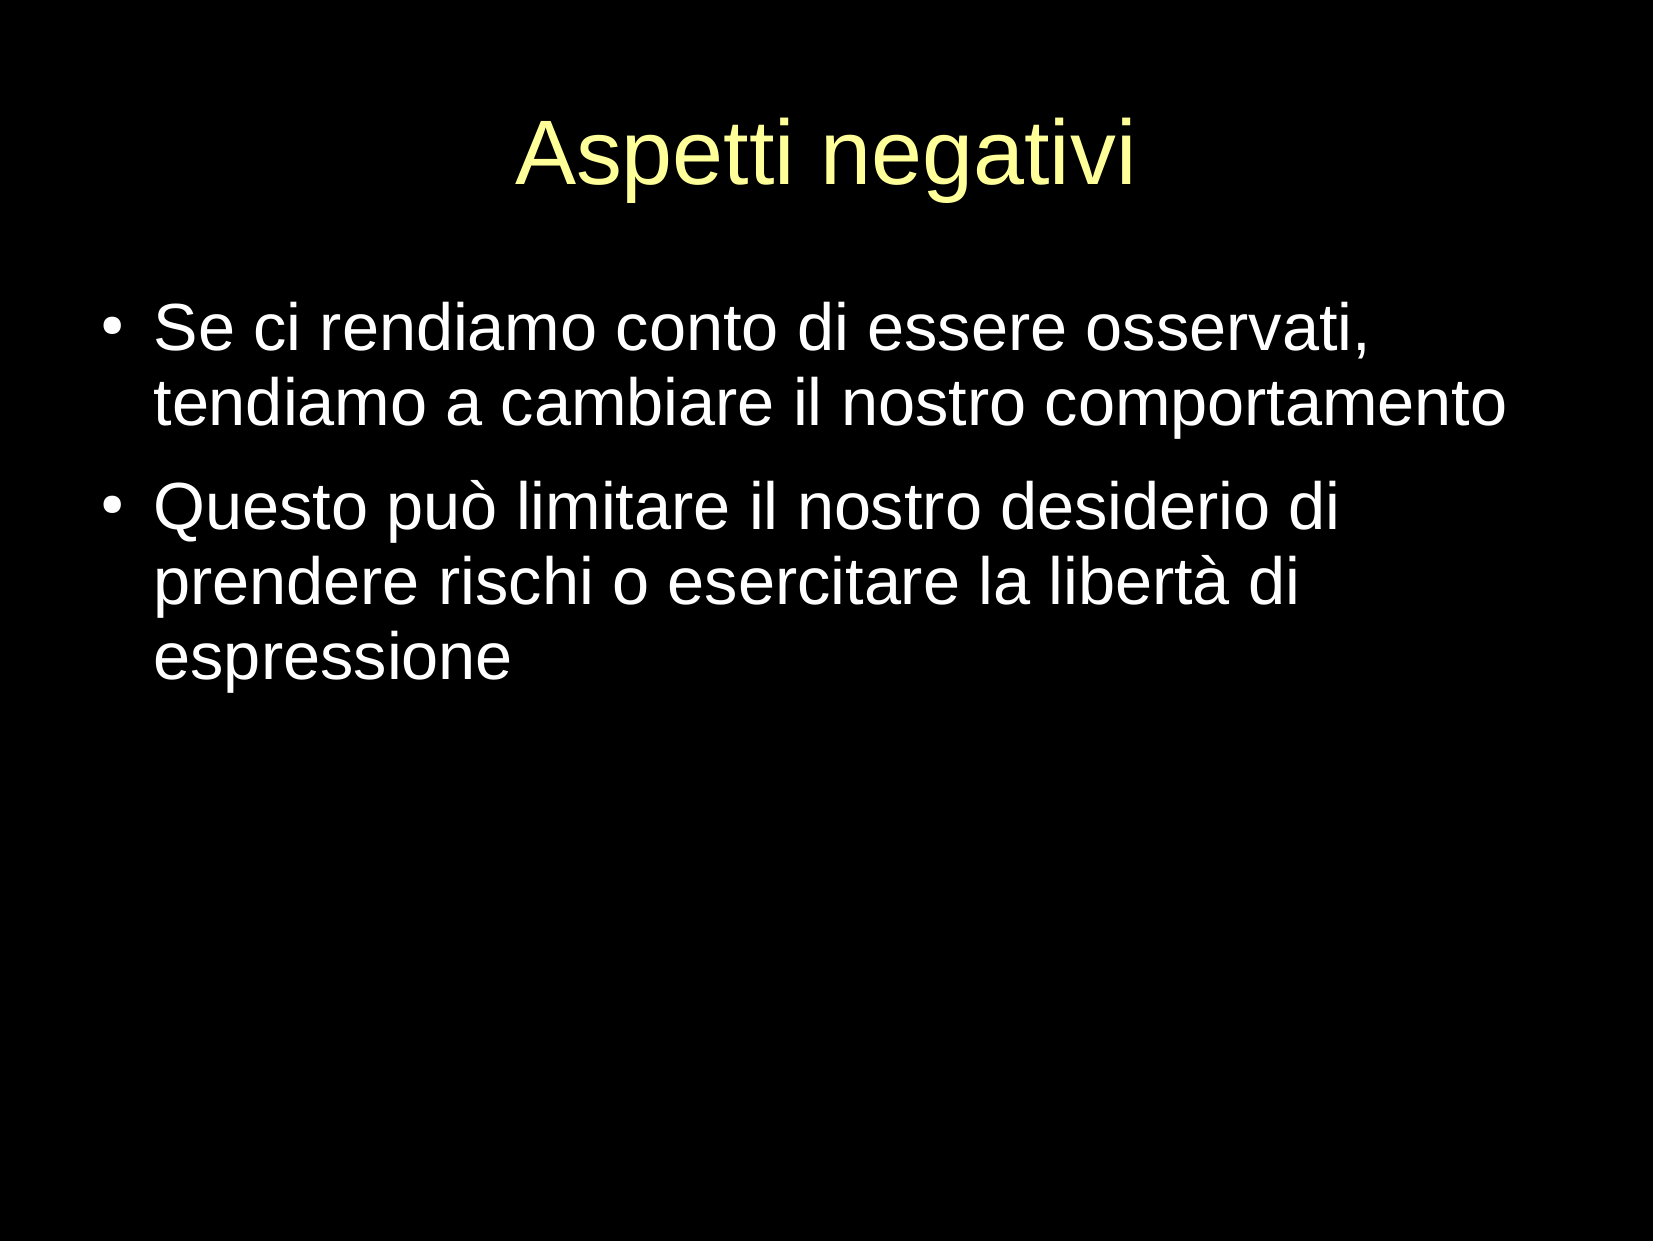

# Aspetti negativi
Se ci rendiamo conto di essere osservati, tendiamo a cambiare il nostro comportamento
Questo può limitare il nostro desiderio di prendere rischi o esercitare la libertà di espressione